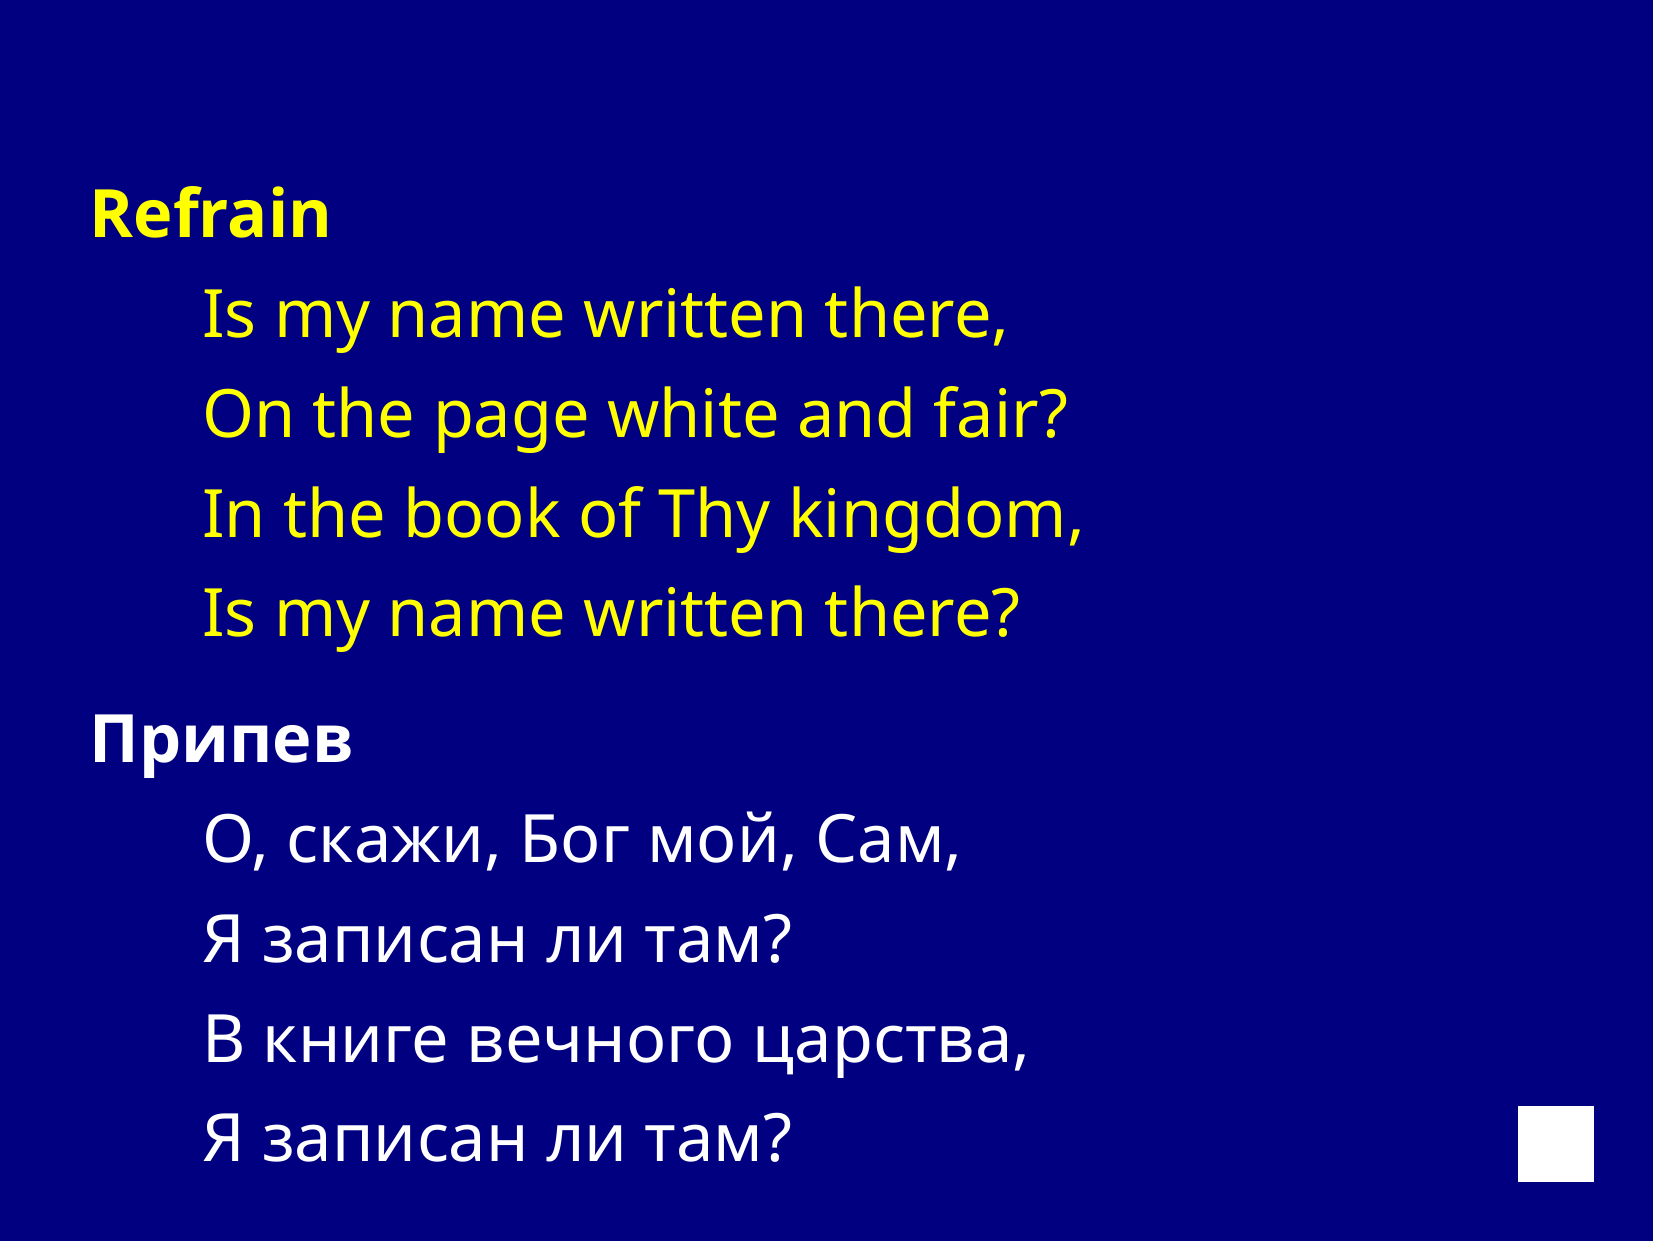

Refrain
	Is my name written there,
	On the page white and fair?
	In the book of Thy kingdom,
	Is my name written there?
Припев
	О, скажи, Бог мой, Сам,
	Я записан ли там?
	В книге вечного царства,
	Я записан ли там?